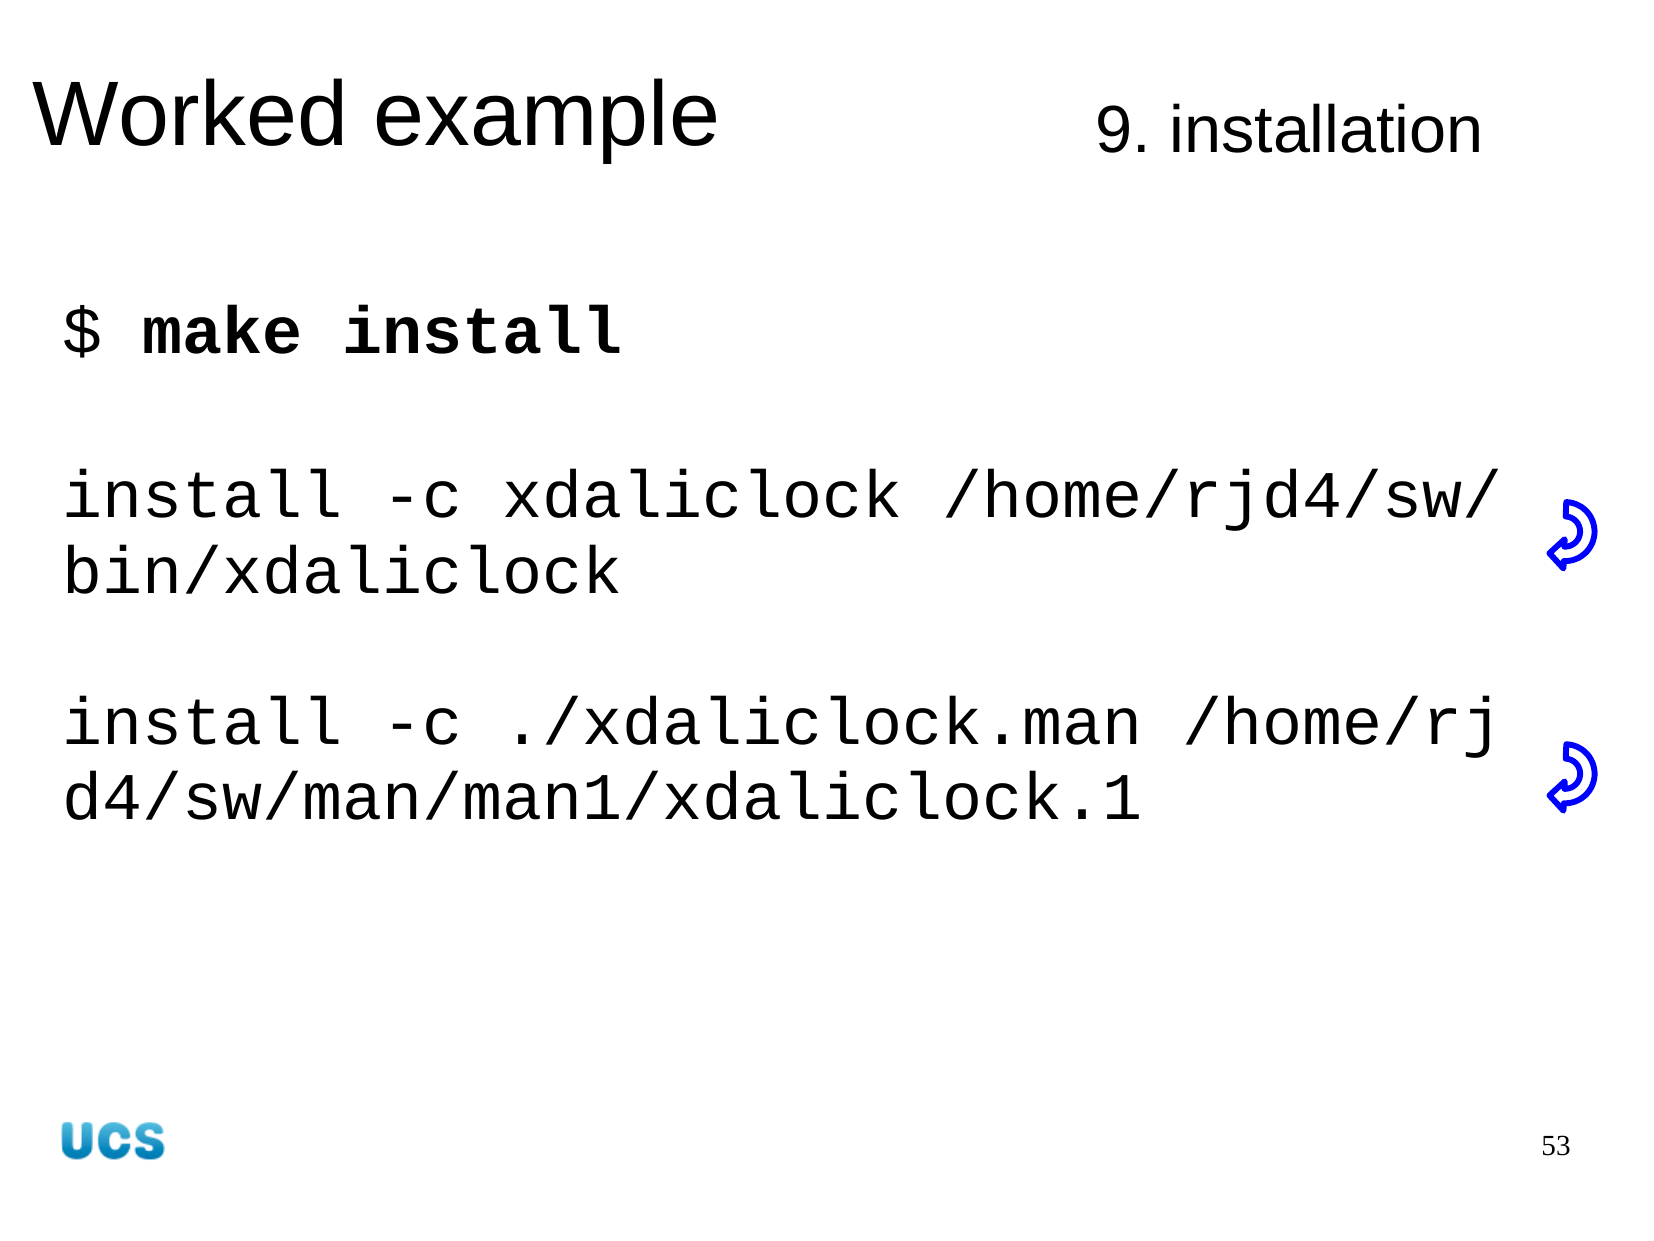

Worked example
9. installation
$ make install
install -c xdaliclock /home/rjd4/sw/
bin/xdaliclock
install -c ./xdaliclock.man /home/rj
d4/sw/man/man1/xdaliclock.1
53